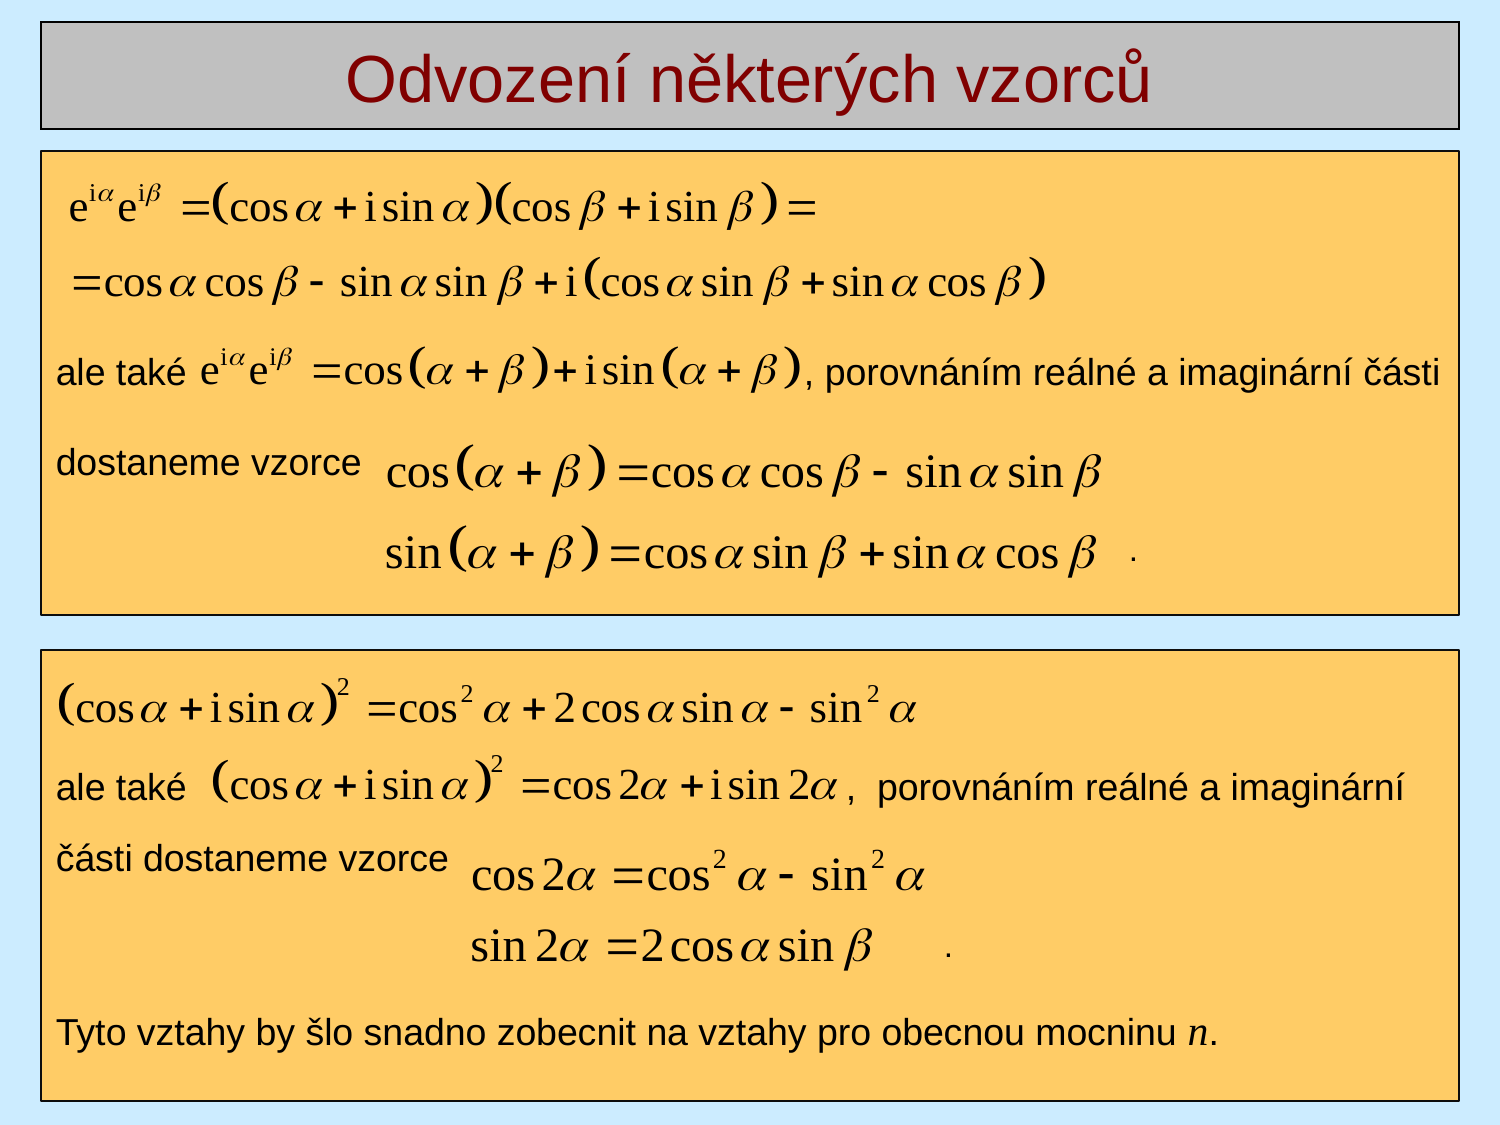

# Odvození některých vzorců
ale také , porovnáním reálné a imaginární části
dostaneme vzorce
 .
ale také , porovnáním reálné a imaginární
části dostaneme vzorce
 .
Tyto vztahy by šlo snadno zobecnit na vztahy pro obecnou mocninu n.